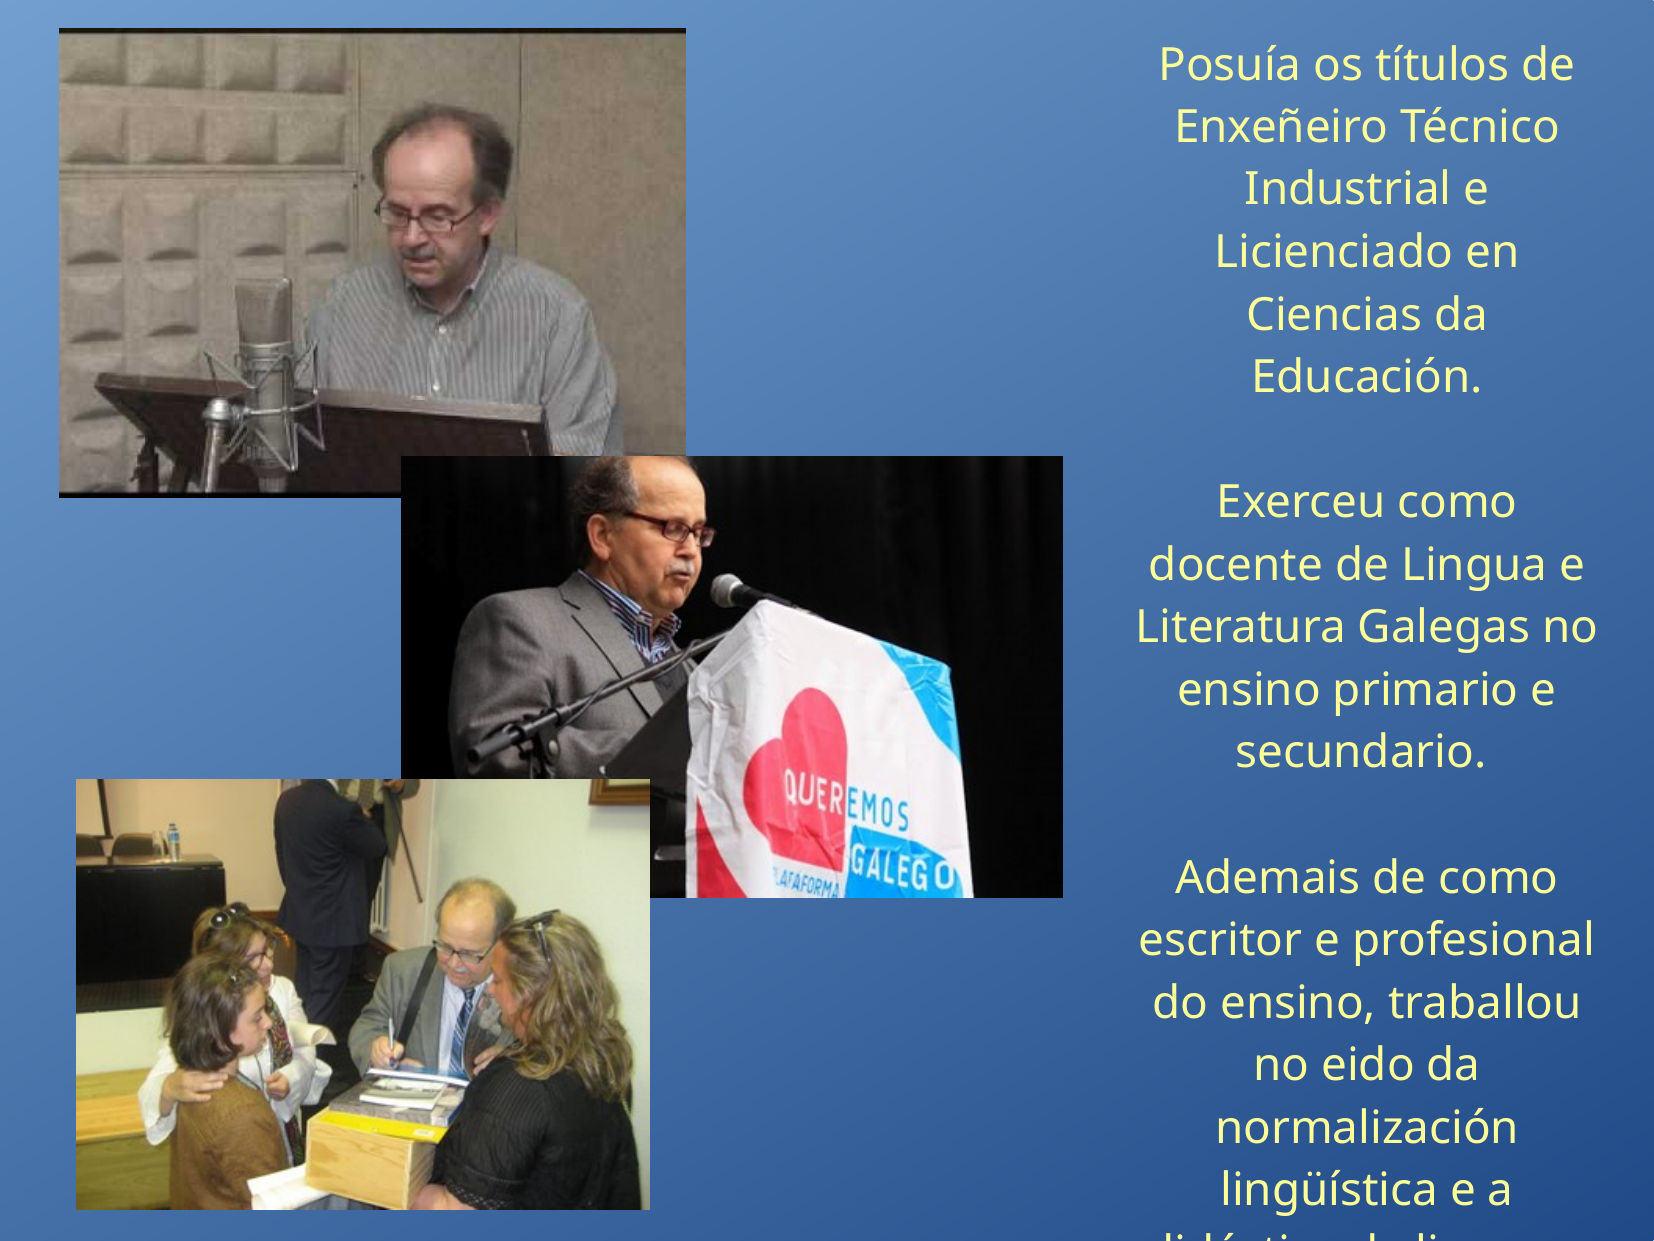

Posuía os títulos de Enxeñeiro Técnico Industrial e Licienciado en Ciencias da Educación.
Exerceu como docente de Lingua e Literatura Galegas no ensino primario e secundario.
Ademais de como escritor e profesional do ensino, traballou no eido da normalización lingüística e a didáctica da lingua e a literatura.